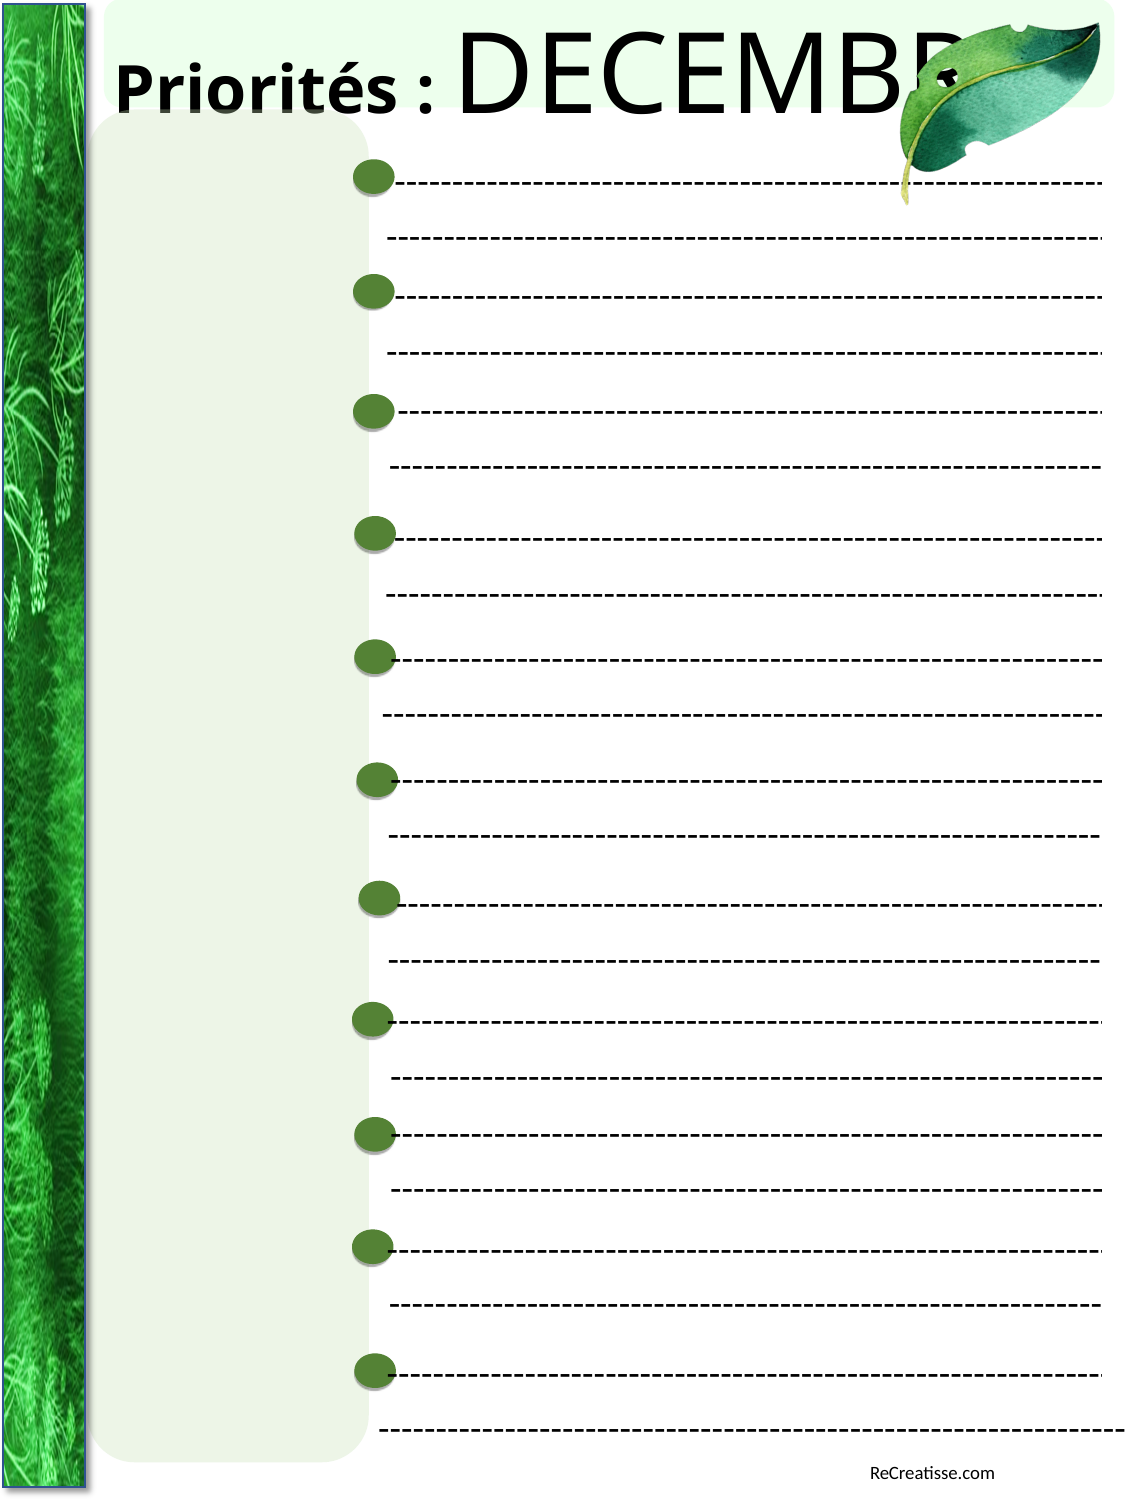

Priorités : DECEMBRE
--------------------------------------------------------------------------------------
--------------------------------------------------------------------------------------
--------------------------------------------------------------------------------------
--------------------------------------------------------------------------------------
--------------------------------------------------------------------------------------
--------------------------------------------------------------------------------------
--------------------------------------------------------------------------------------
--------------------------------------------------------------------------------------
--------------------------------------------------------------------------------------
--------------------------------------------------------------------------------------
--------------------------------------------------------------------------------------
--------------------------------------------------------------------------------------
--------------------------------------------------------------------------------------
--------------------------------------------------------------------------------------
--------------------------------------------------------------------------------------
--------------------------------------------------------------------------------------
--------------------------------------------------------------------------------------
--------------------------------------------------------------------------------------
--------------------------------------------------------------------------------------
--------------------------------------------------------------------------------------
--------------------------------------------------------------------------------------
--------------------------------------------------------------------------------------
ReCreatisse.com